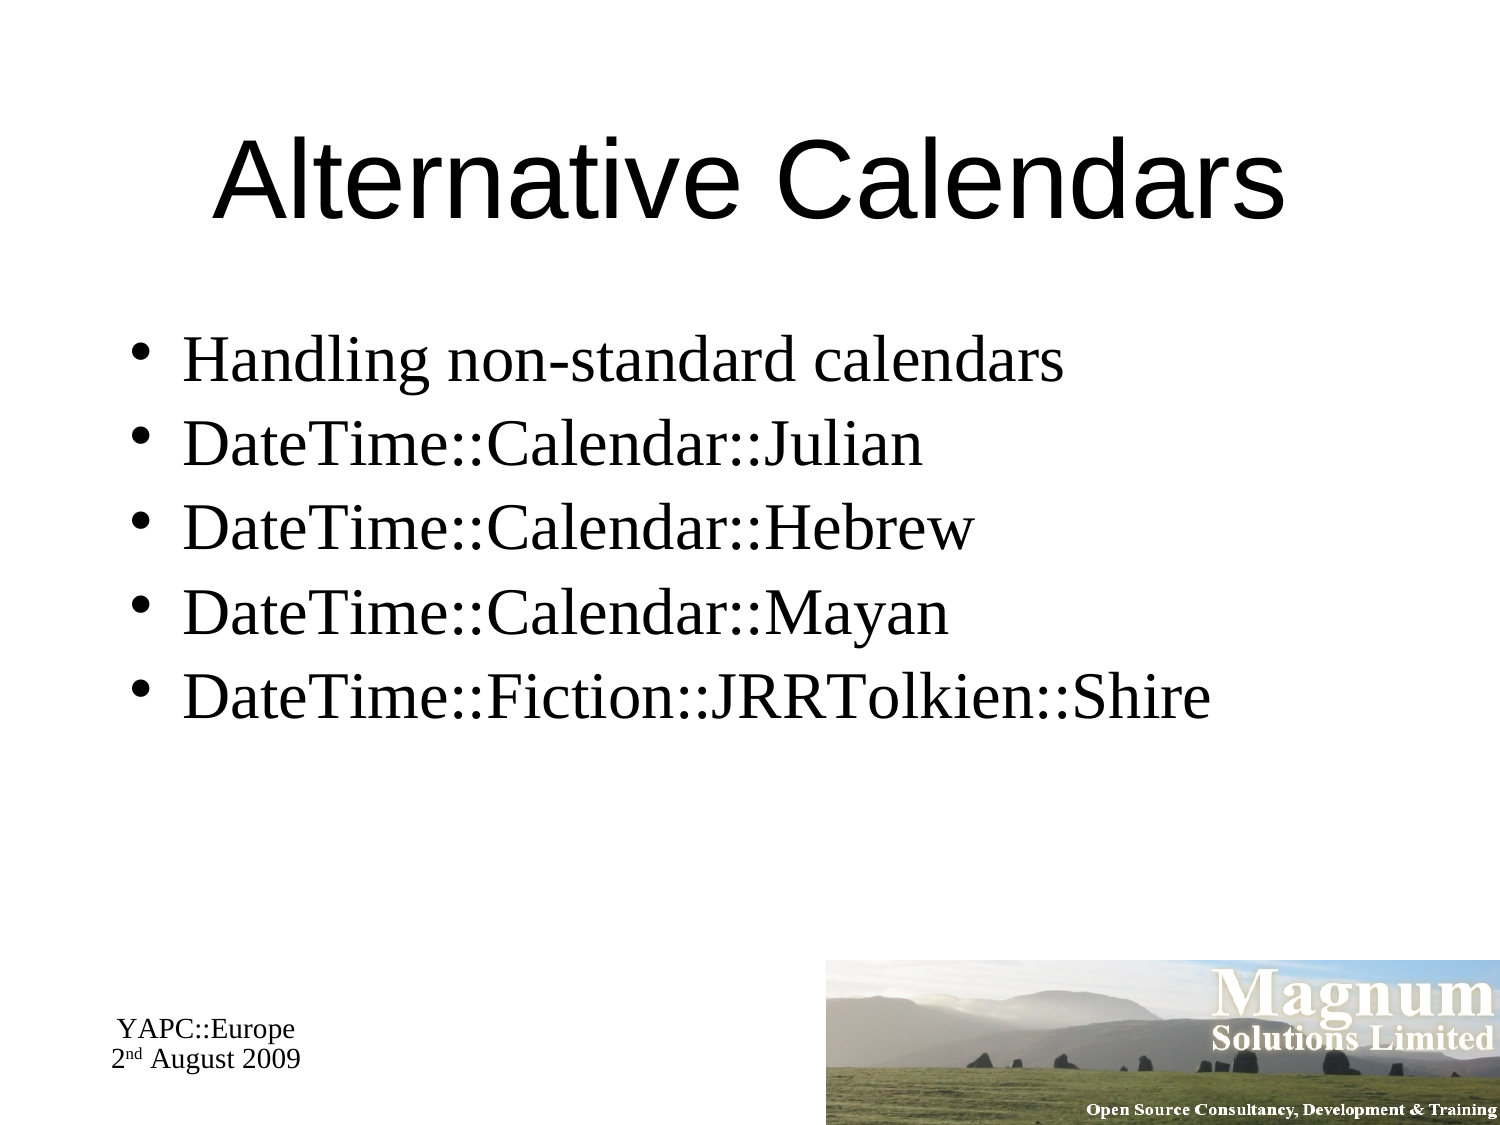

# Alternative Calendars
Handling non-standard calendars
DateTime::Calendar::Julian
DateTime::Calendar::Hebrew
DateTime::Calendar::Mayan
DateTime::Fiction::JRRTolkien::Shire
107